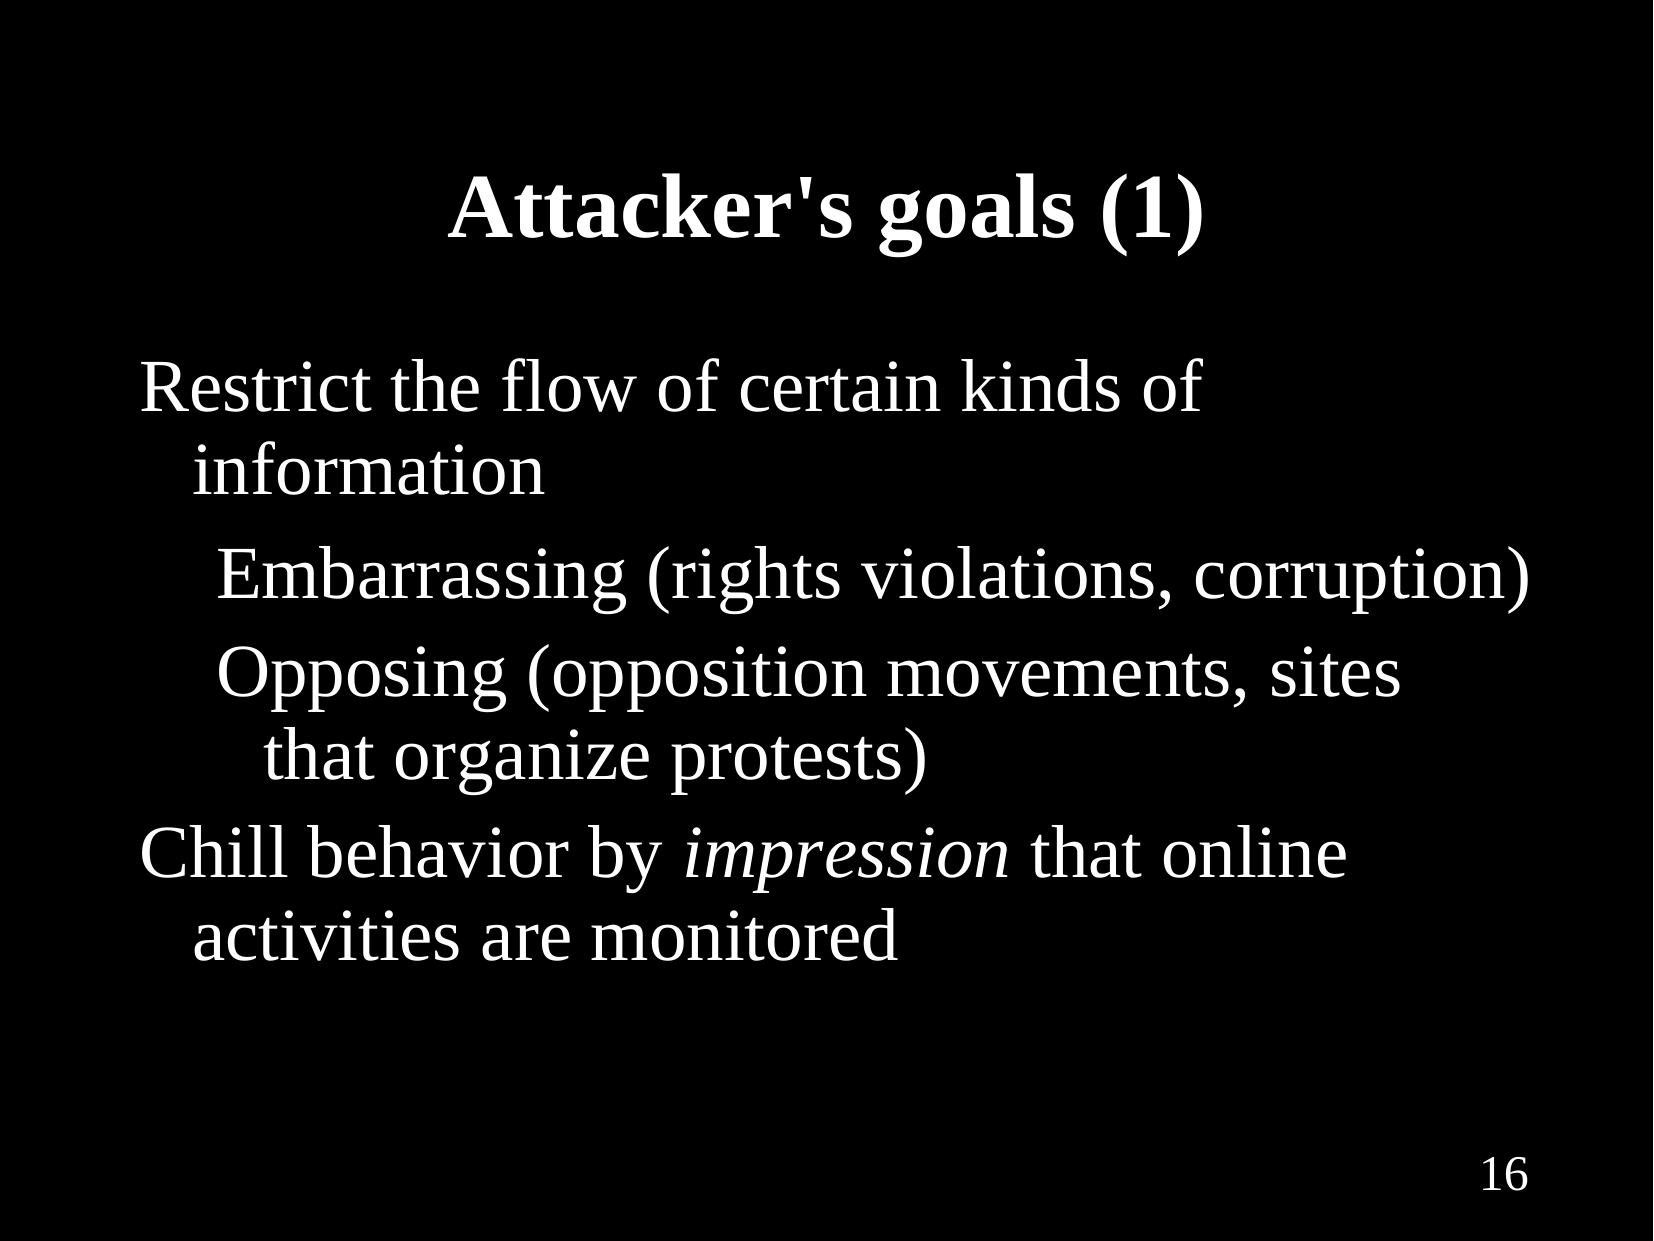

# Attacker's goals (1)
Restrict the flow of certain kinds of information
Embarrassing (rights violations, corruption)
Opposing (opposition movements, sites that organize protests)
Chill behavior by impression that online activities are monitored